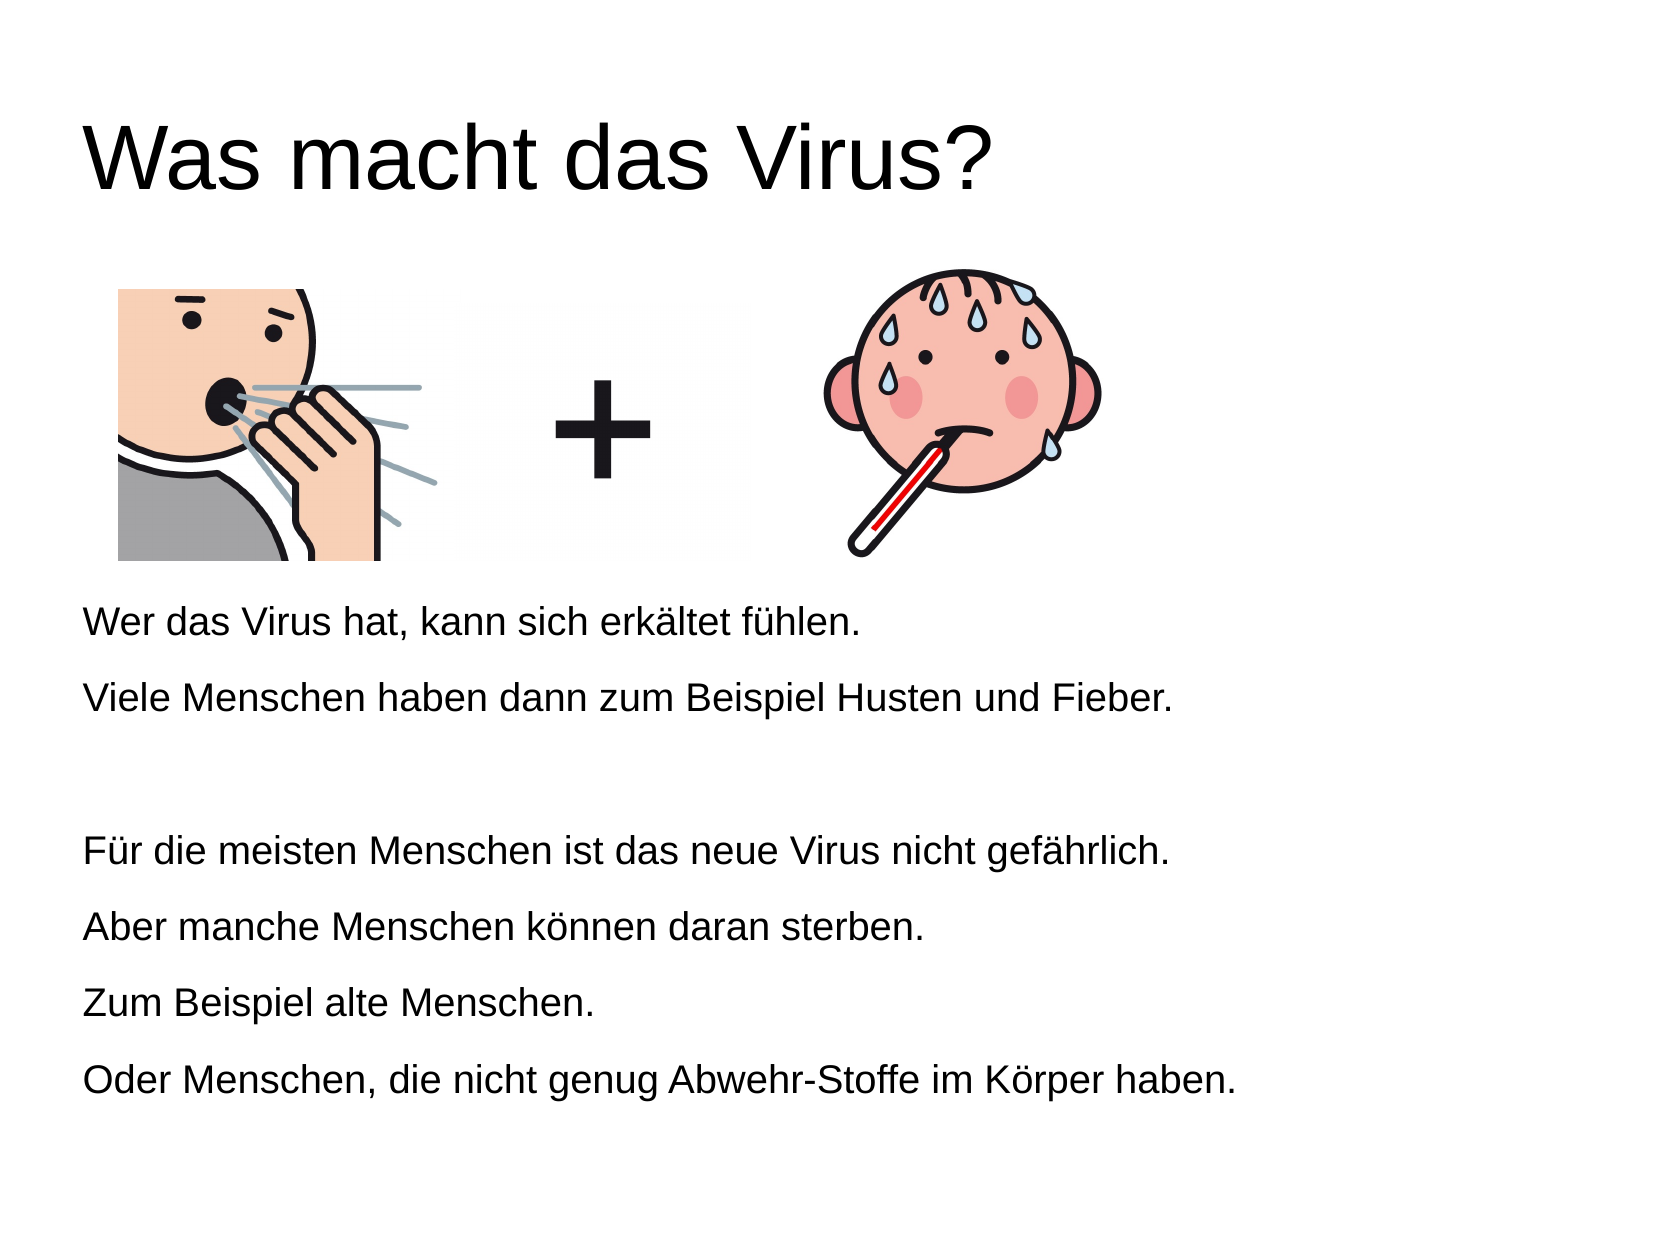

# Was macht das Virus?
Wer das Virus hat, kann sich erkältet fühlen.
Viele Menschen haben dann zum Beispiel Husten und Fieber.
Für die meisten Menschen ist das neue Virus nicht gefährlich.
Aber manche Menschen können daran sterben.
Zum Beispiel alte Menschen.
Oder Menschen, die nicht genug Abwehr-Stoffe im Körper haben.